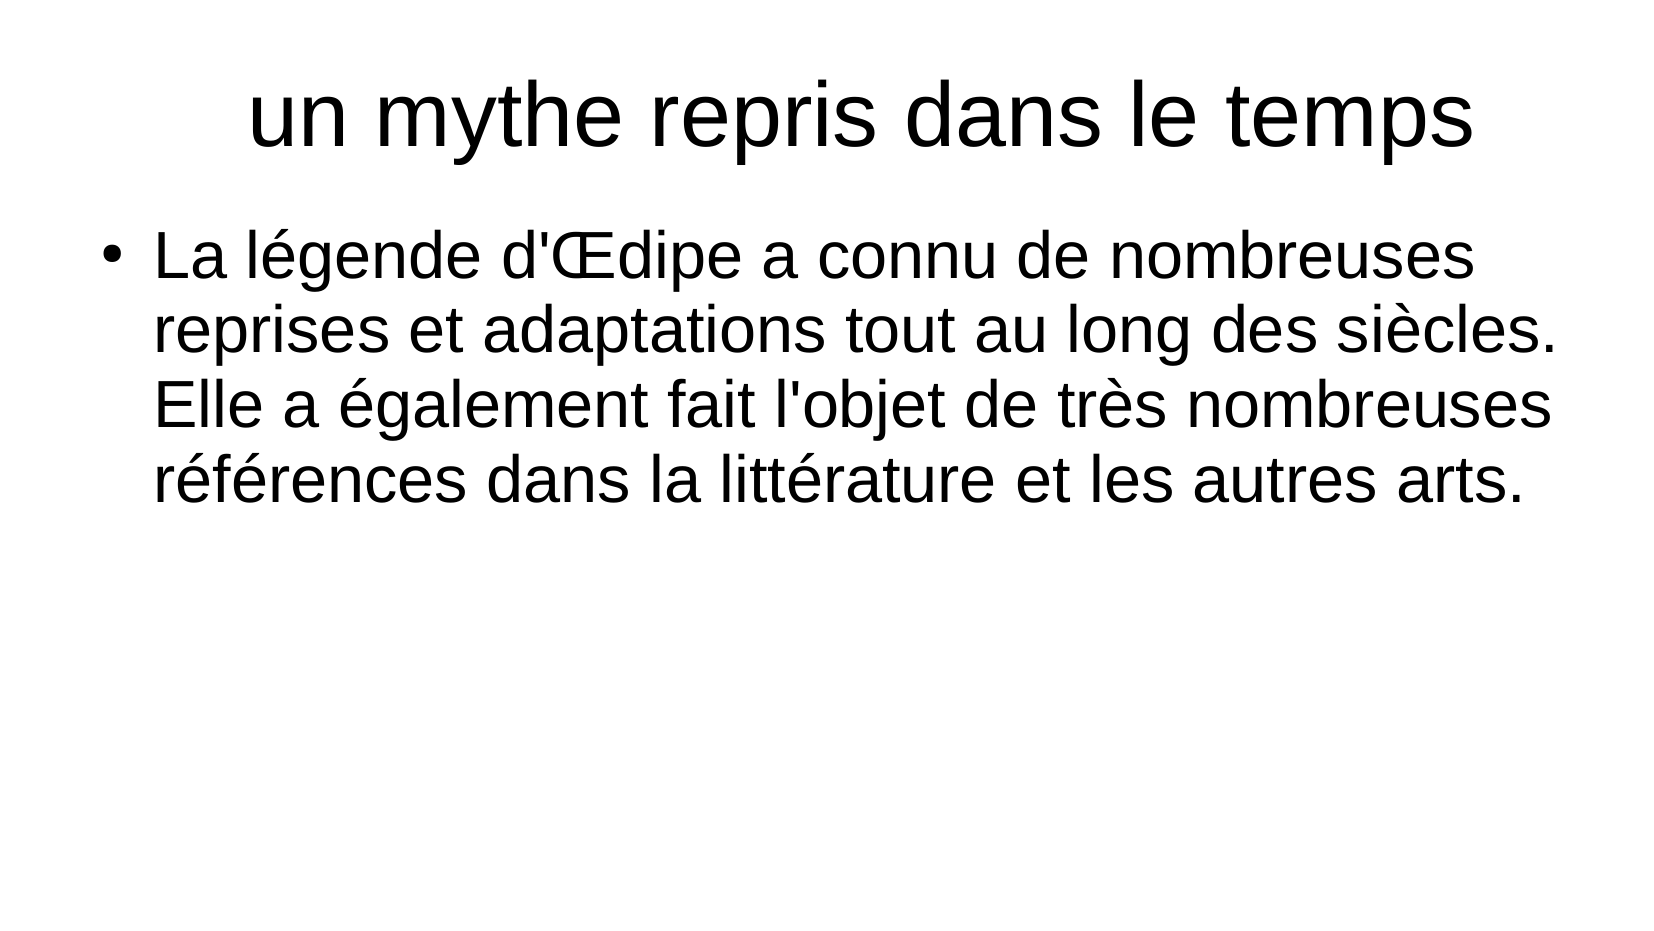

# un mythe repris dans le temps
La légende d'Œdipe a connu de nombreuses reprises et adaptations tout au long des siècles. Elle a également fait l'objet de très nombreuses références dans la littérature et les autres arts.